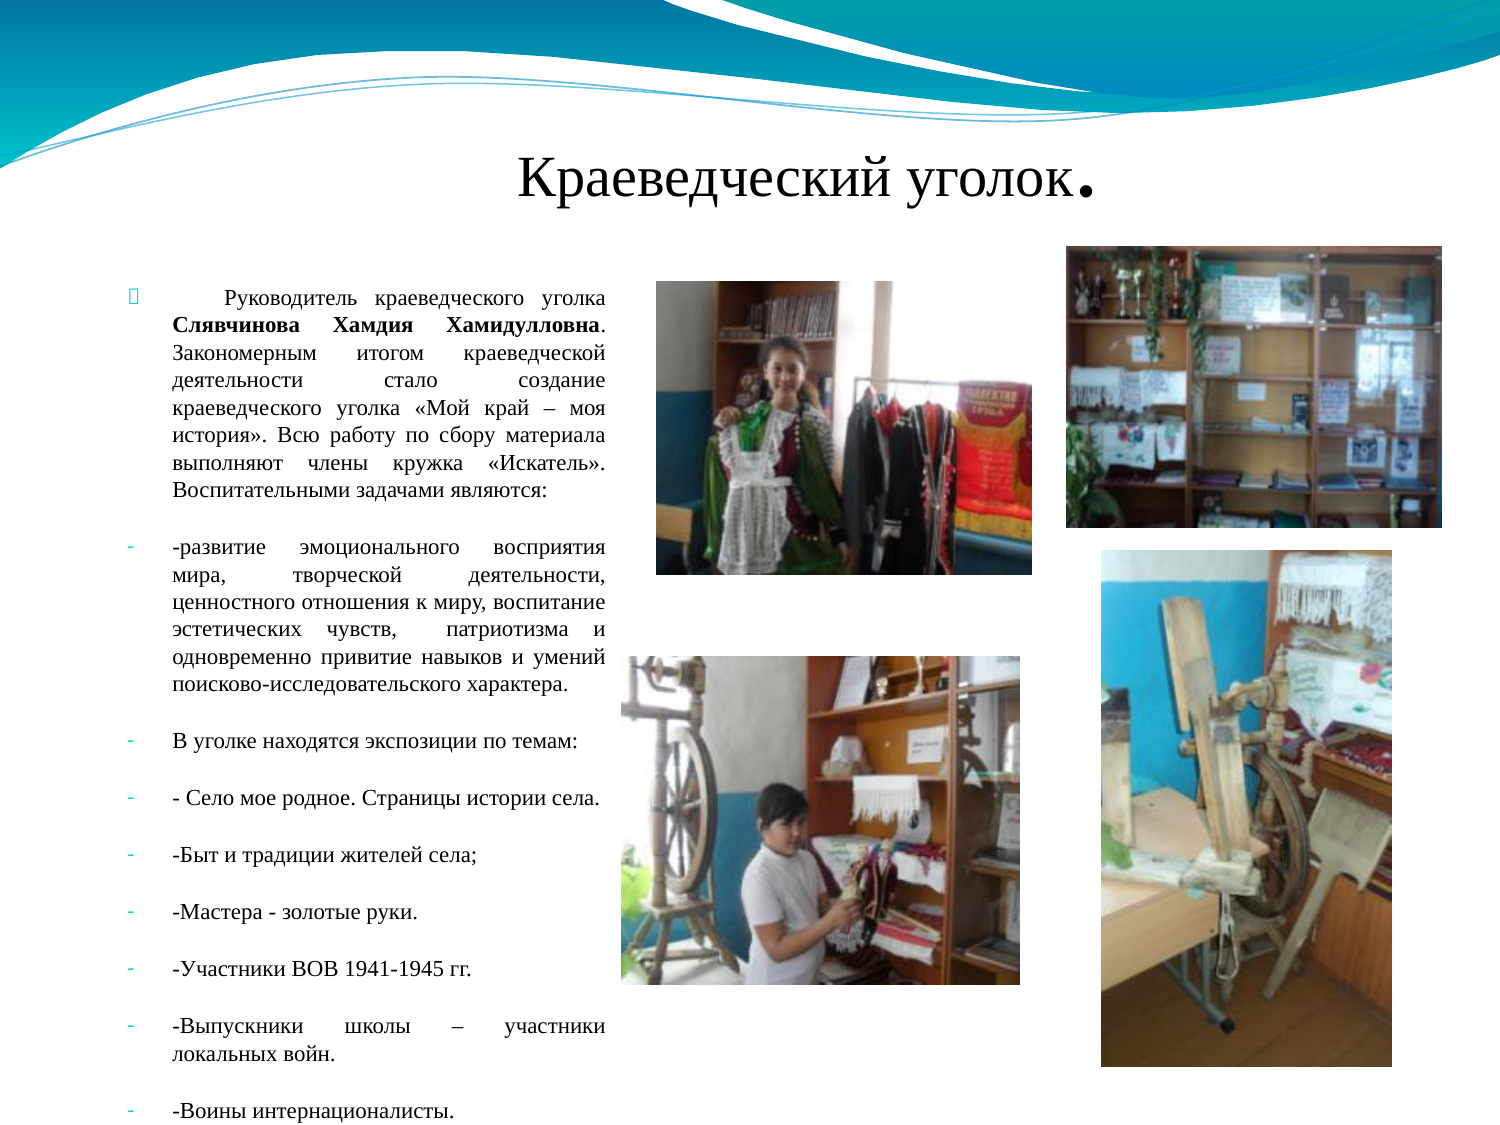

# Краеведческий уголок.
 Руководитель краеведческого уголка Слявчинова Хамдия Хамидулловна. Закономерным итогом краеведческой деятельности стало создание краеведческого уголка «Мой край – моя история». Всю работу по сбору материала выполняют члены кружка «Искатель». Воспитательными задачами являются:
-развитие эмоционального восприятия мира, творческой деятельности, ценностного отношения к миру, воспитание эстетических чувств, патриотизма и одновременно привитие навыков и умений поисково-исследовательского характера.
В уголке находятся экспозиции по темам:
- Село мое родное. Страницы истории села.
-Быт и традиции жителей села;
-Мастера - золотые руки.
-Участники ВОВ 1941-1945 гг.
-Выпускники школы – участники локальных войн.
-Воины интернационалисты.
 Эффективно используется материалы краеведческого уголка на районных практических конференциях. В 2010 году ученик 6 класса Сатучин Рамил участвовал в областной конференции «Диалог культур как средство формирования поликультурной идентичности» и стал призером.